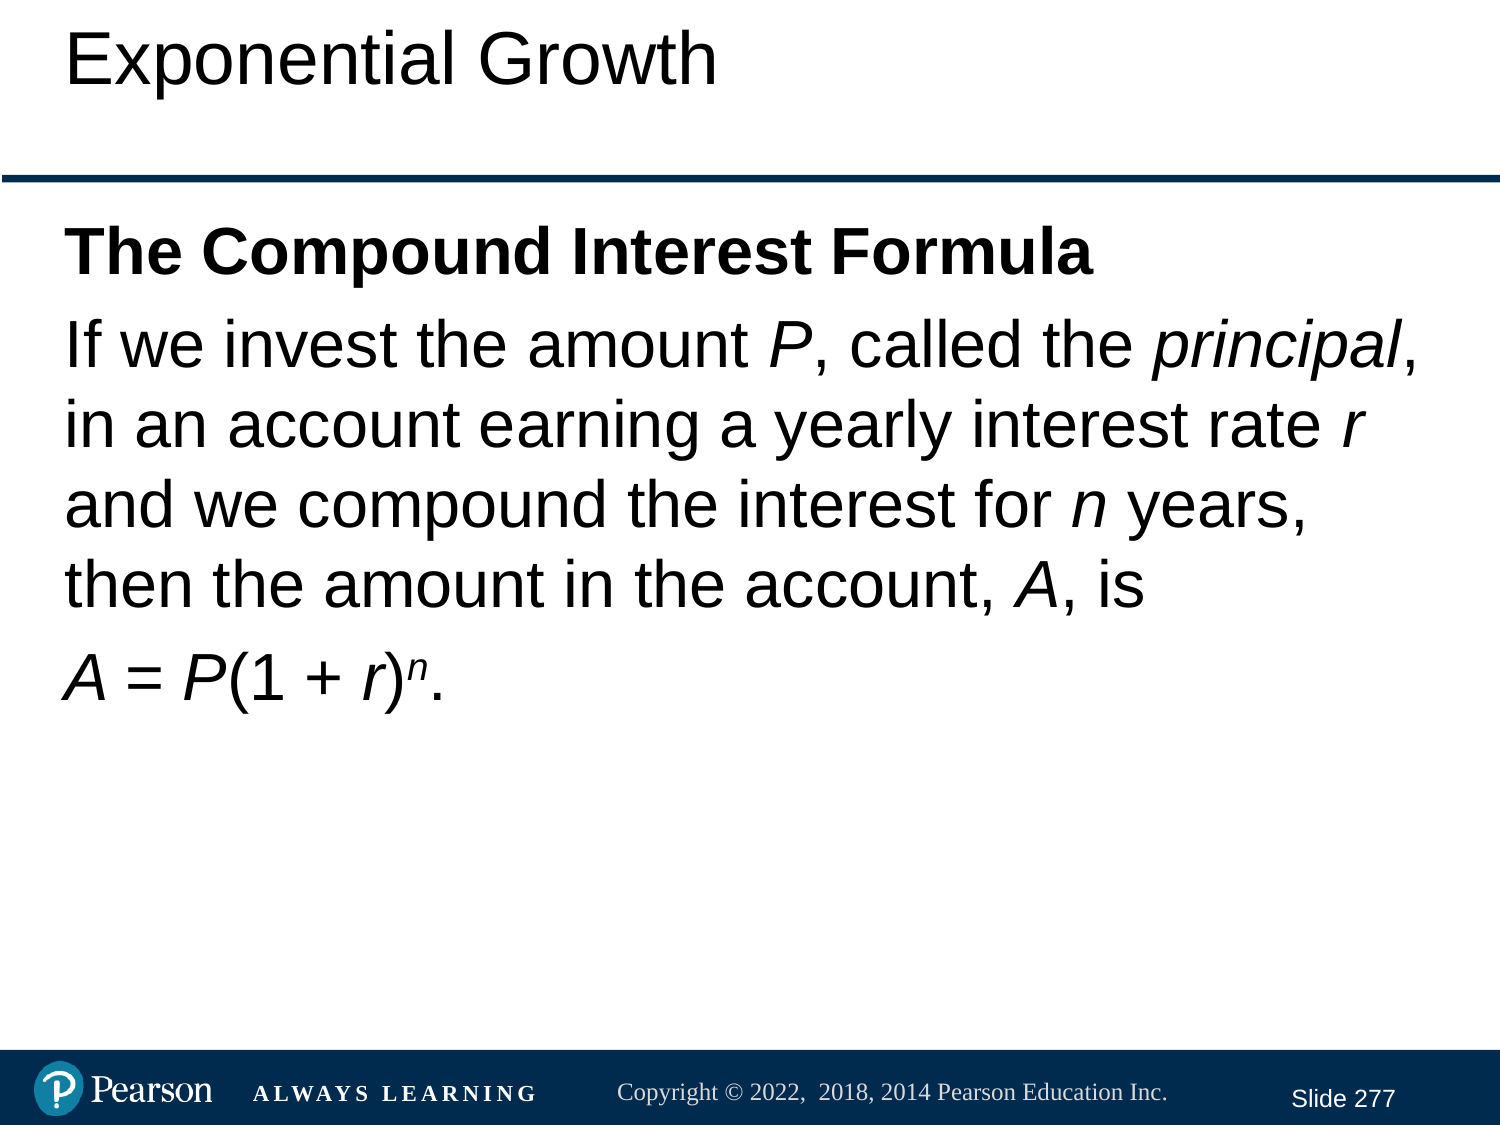

# Exponential Growth
The Compound Interest Formula
If we invest the amount P, called the principal, in an account earning a yearly interest rate r and we compound the interest for n years, then the amount in the account, A, is
A = P(1 + r)n.